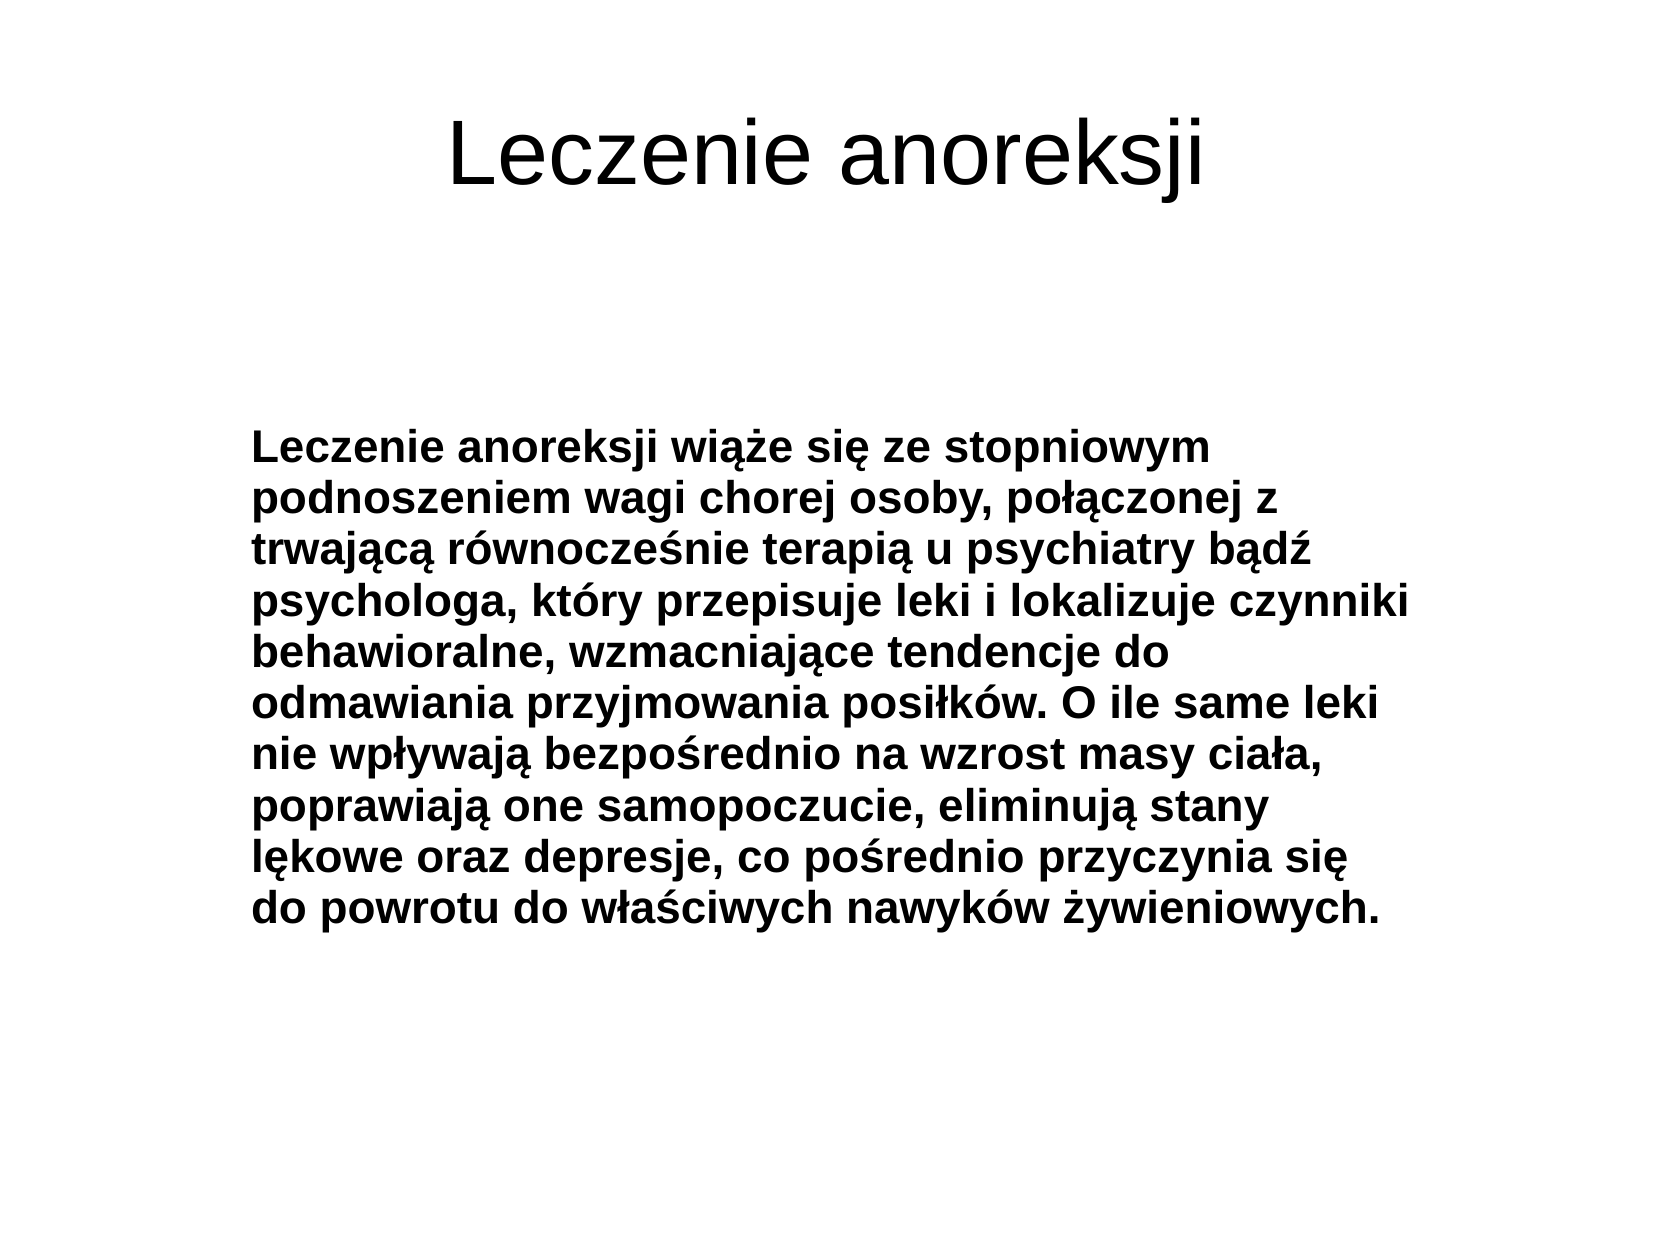

# Leczenie anoreksji
Leczenie anoreksji wiąże się ze stopniowym podnoszeniem wagi chorej osoby, połączonej z trwającą równocześnie terapią u psychiatry bądź psychologa, który przepisuje leki i lokalizuje czynniki behawioralne, wzmacniające tendencje do odmawiania przyjmowania posiłków. O ile same leki nie wpływają bezpośrednio na wzrost masy ciała, poprawiają one samopoczucie, eliminują stany lękowe oraz depresje, co pośrednio przyczynia się do powrotu do właściwych nawyków żywieniowych.